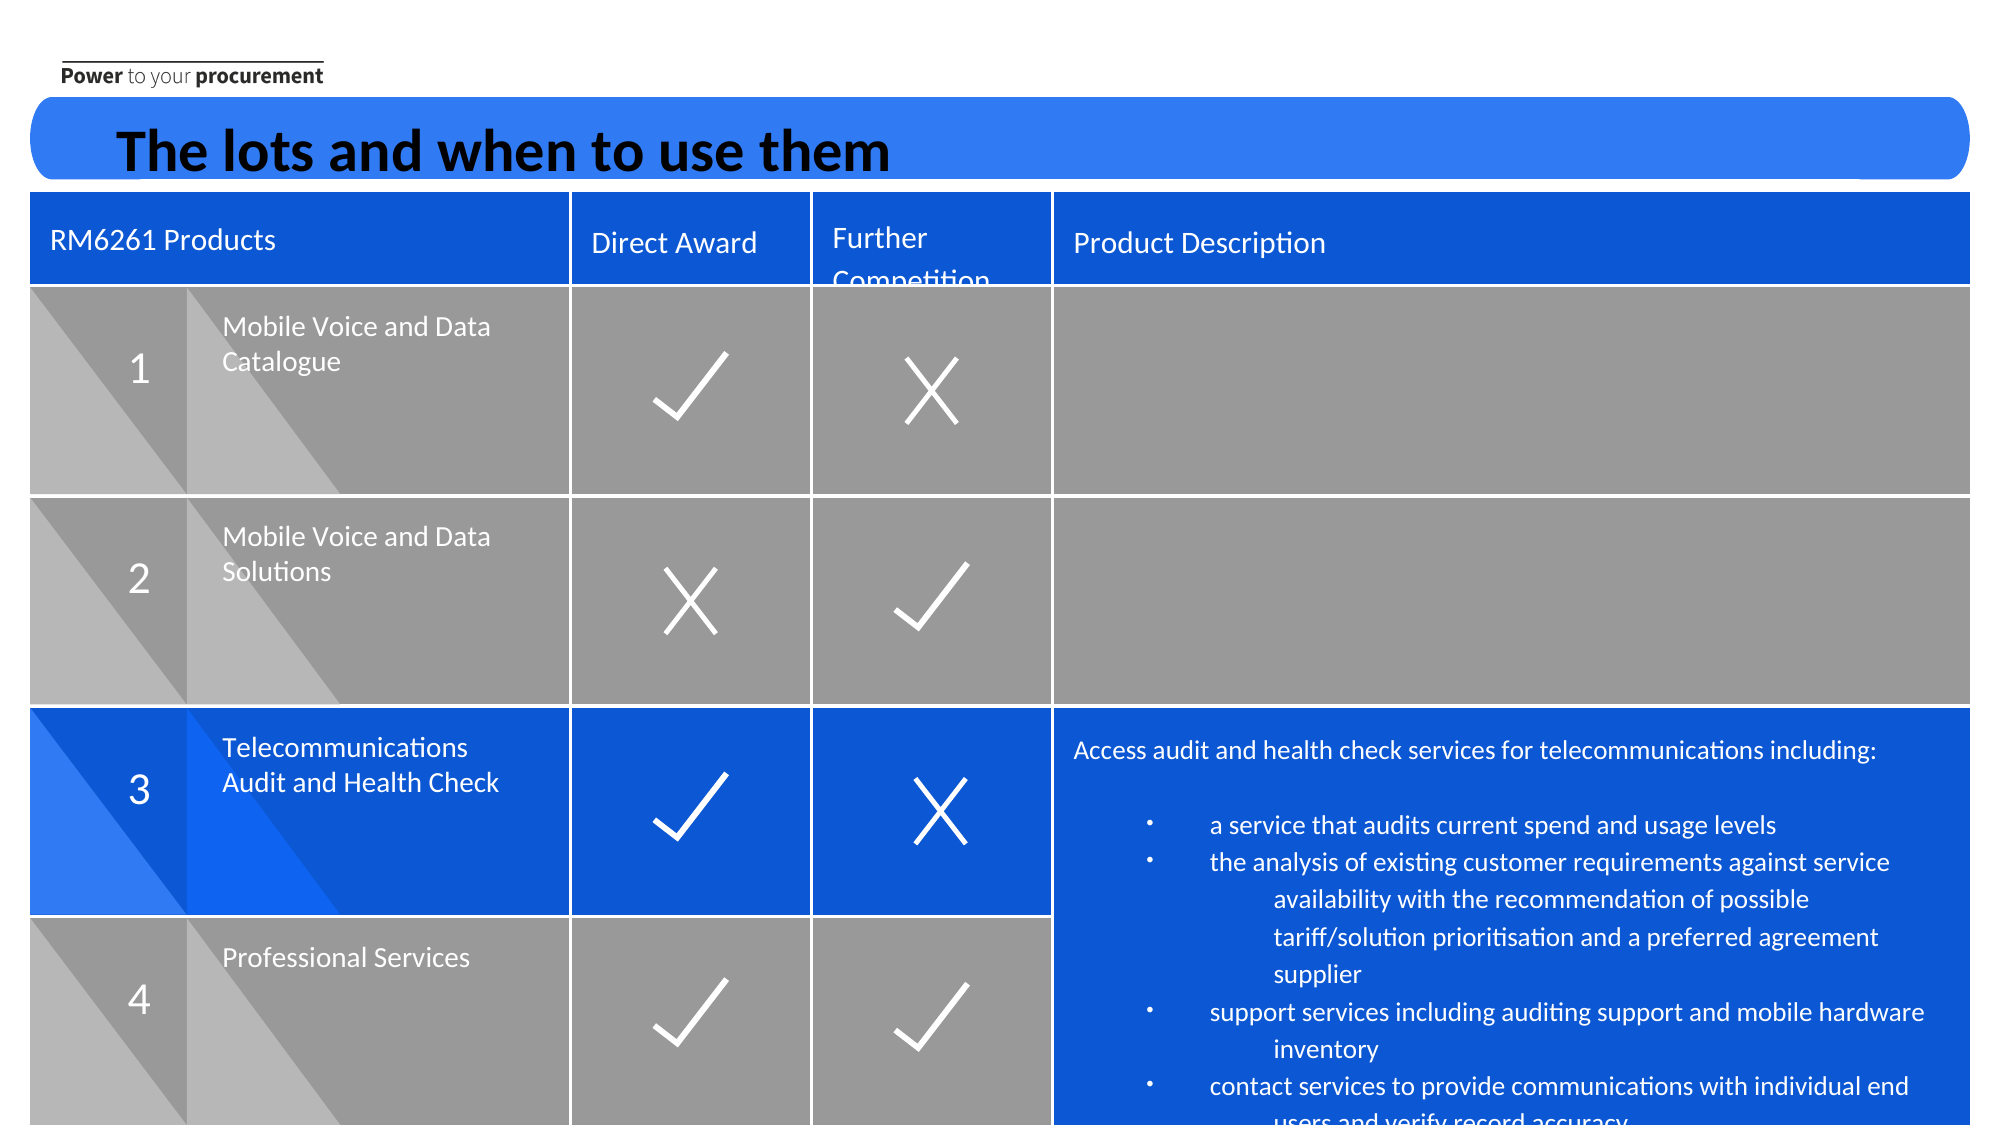

# The lots and when to use them
RM6261 Products
Direct Award
Further Competition
Product Description
1
Mobile Voice and Data Catalogue
2
Mobile Voice and Data Solutions
Access audit and health check services for telecommunications including:
a service that audits current spend and usage levels
the analysis of existing customer requirements against service availability with the recommendation of possible tariff/solution prioritisation and a preferred agreement supplier
support services including auditing support and mobile hardware inventory
contact services to provide communications with individual end users and verify record accuracy
3
Telecommunications Audit and Health Check
4
Professional Services
Lorem ipsum dolor sit
amet nec at adipiscing
risus at dolor porta